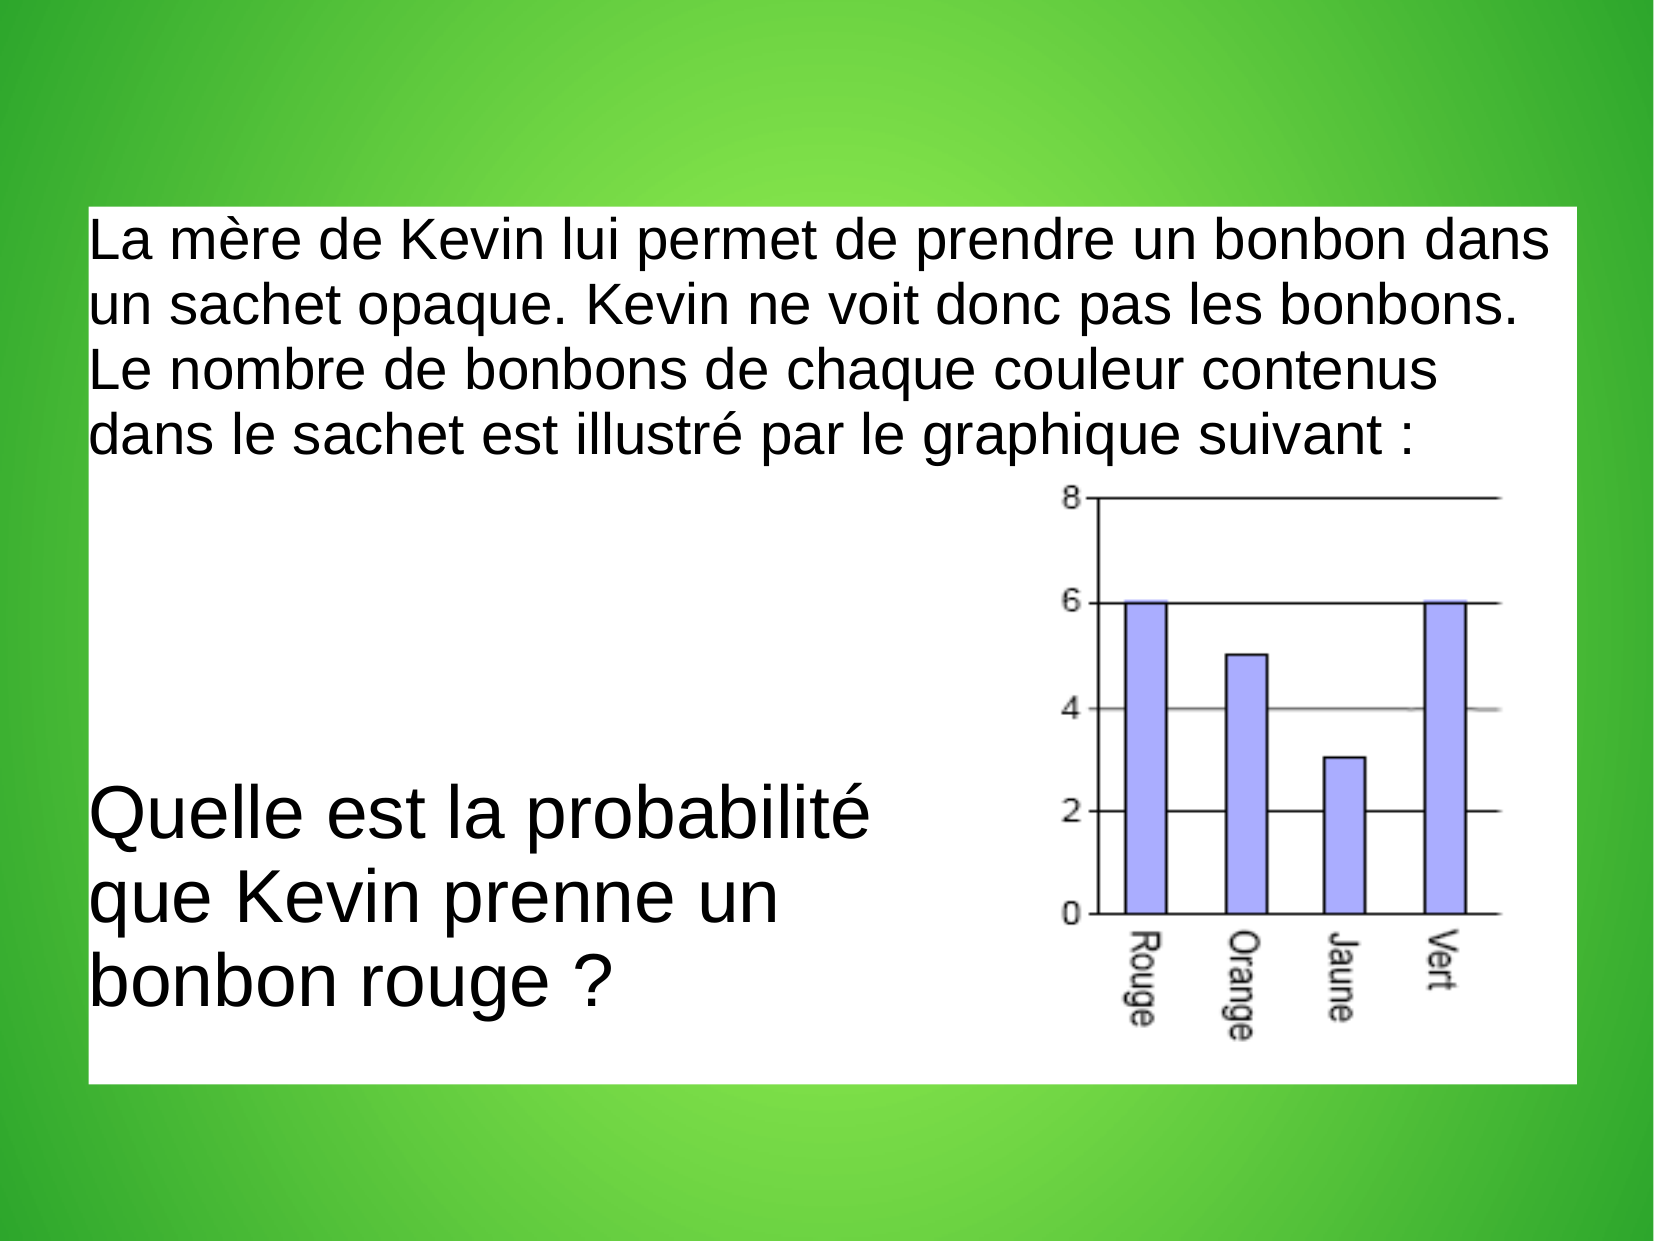

# La mère de Kevin lui permet de prendre un bonbon dans un sachet opaque. Kevin ne voit donc pas les bonbons. Le nombre de bonbons de chaque couleur contenus dans le sachet est illustré par le graphique suivant :
Quelle est la probabilité
que Kevin prenne un
bonbon rouge ?